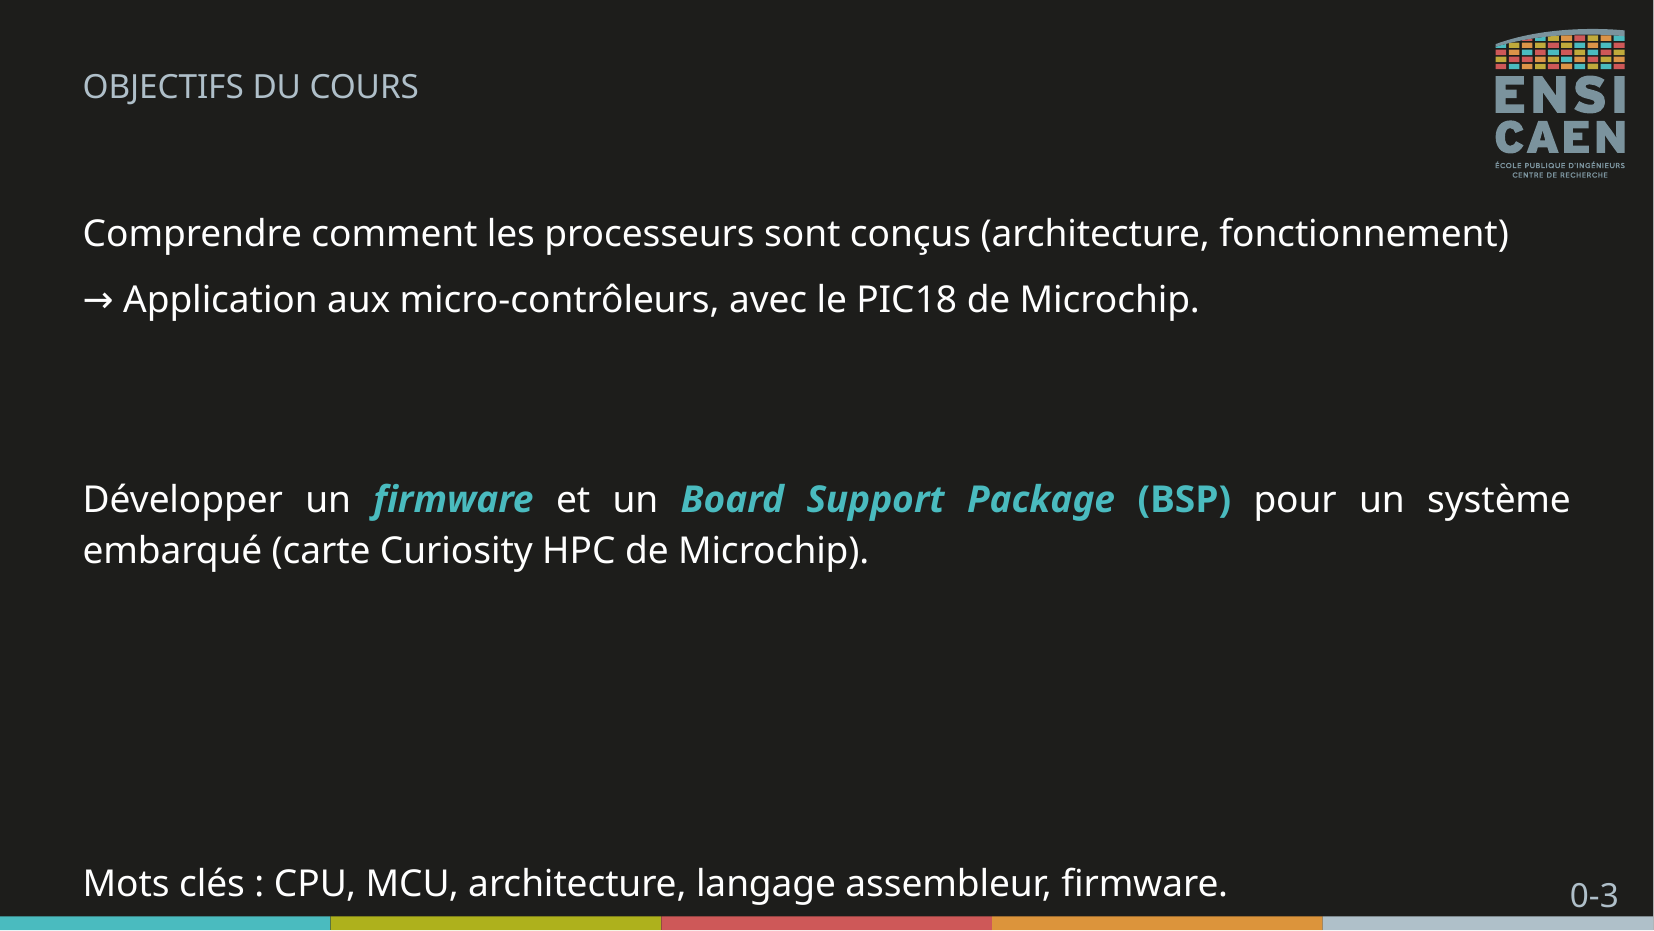

# OBJECTIFS DU COURS
Comprendre comment les processeurs sont conçus (architecture, fonctionnement)
→ Application aux micro-contrôleurs, avec le PIC18 de Microchip.
Développer un firmware et un Board Support Package (BSP) pour un système embarqué (carte Curiosity HPC de Microchip).
Mots clés : CPU, MCU, architecture, langage assembleur, firmware.